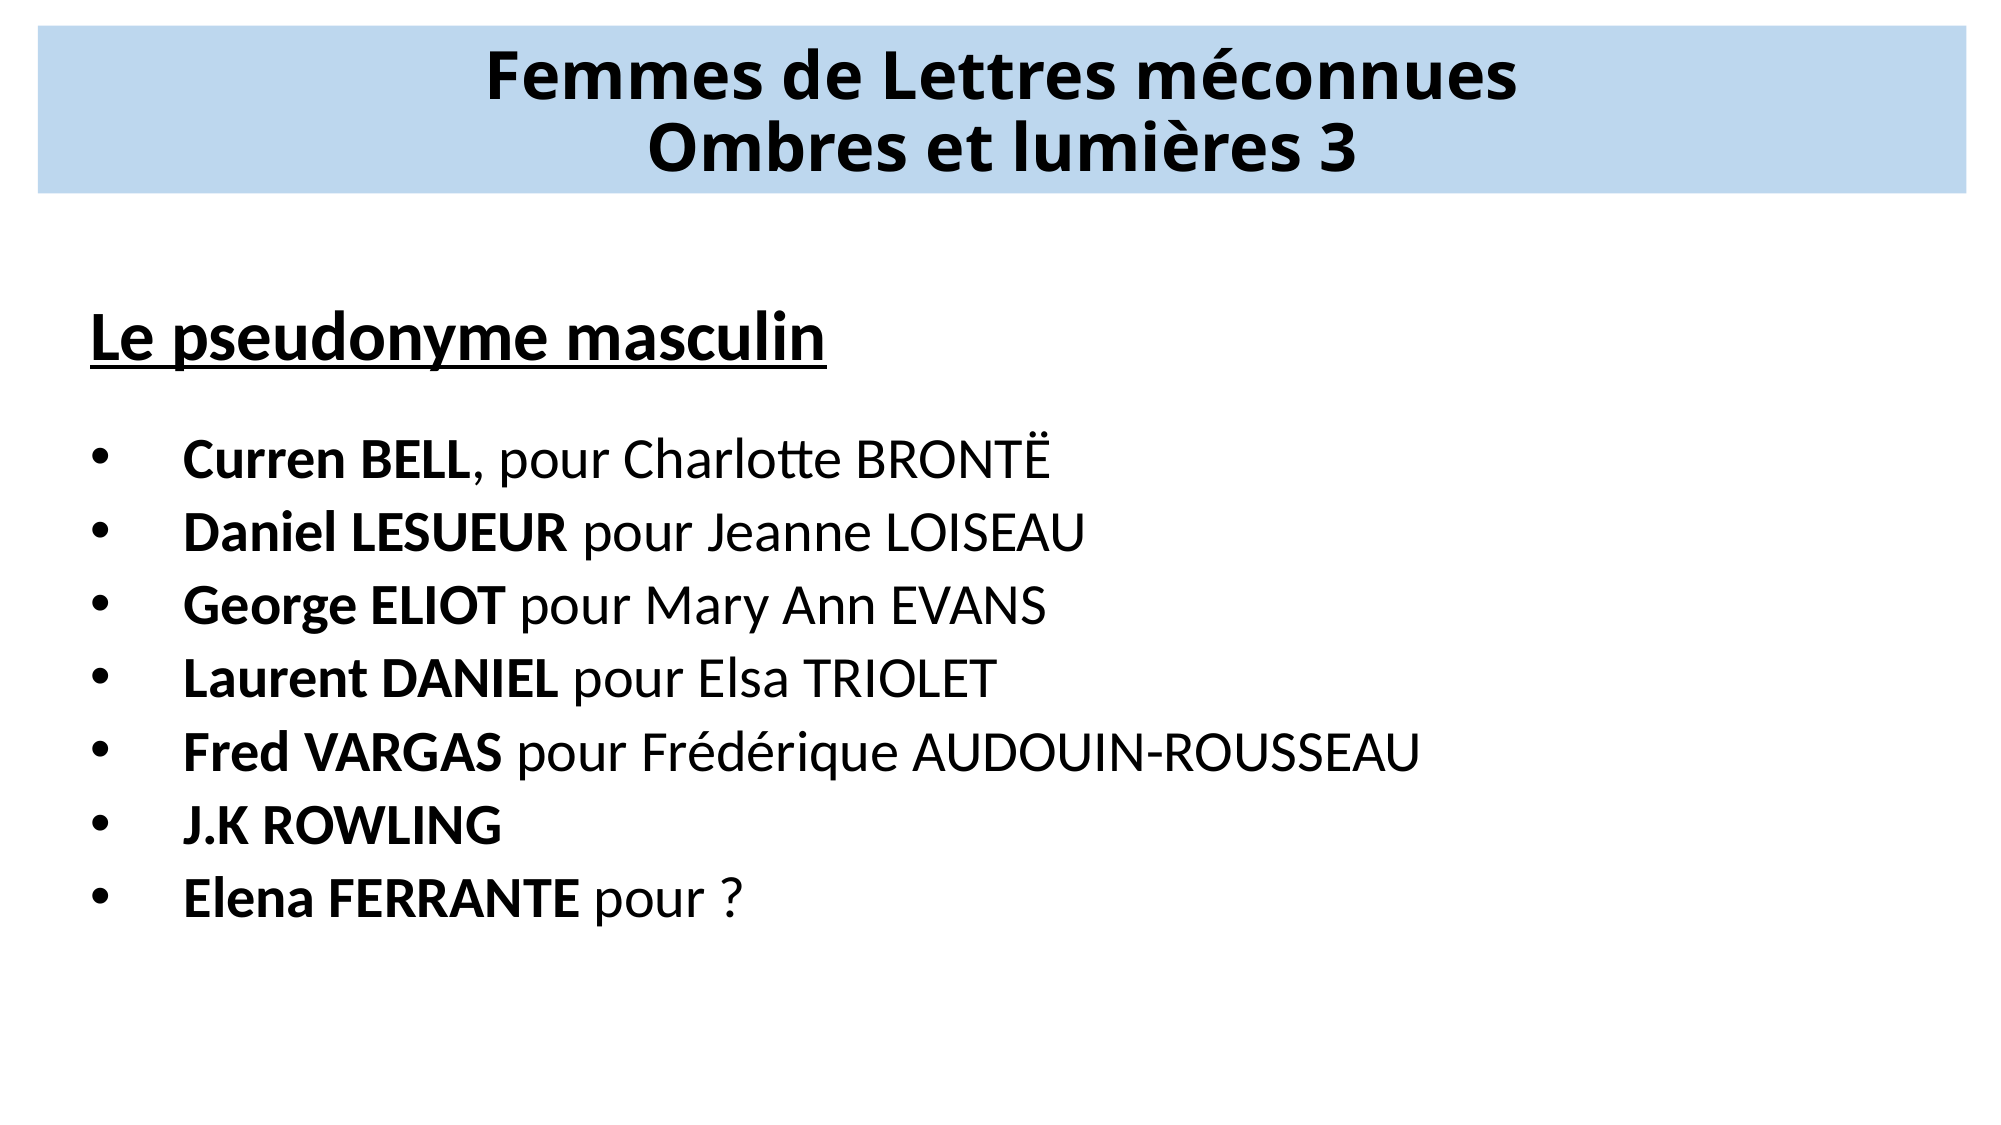

# Femmes de Lettres méconnues Ombres et lumières 3
Le pseudonyme masculin
Curren BELL, pour Charlotte BRONTË
Daniel LESUEUR pour Jeanne LOISEAU
George ELIOT pour Mary Ann EVANS
Laurent DANIEL pour Elsa TRIOLET
Fred VARGAS pour Frédérique AUDOUIN-ROUSSEAU
J.K ROWLING
Elena FERRANTE pour ?